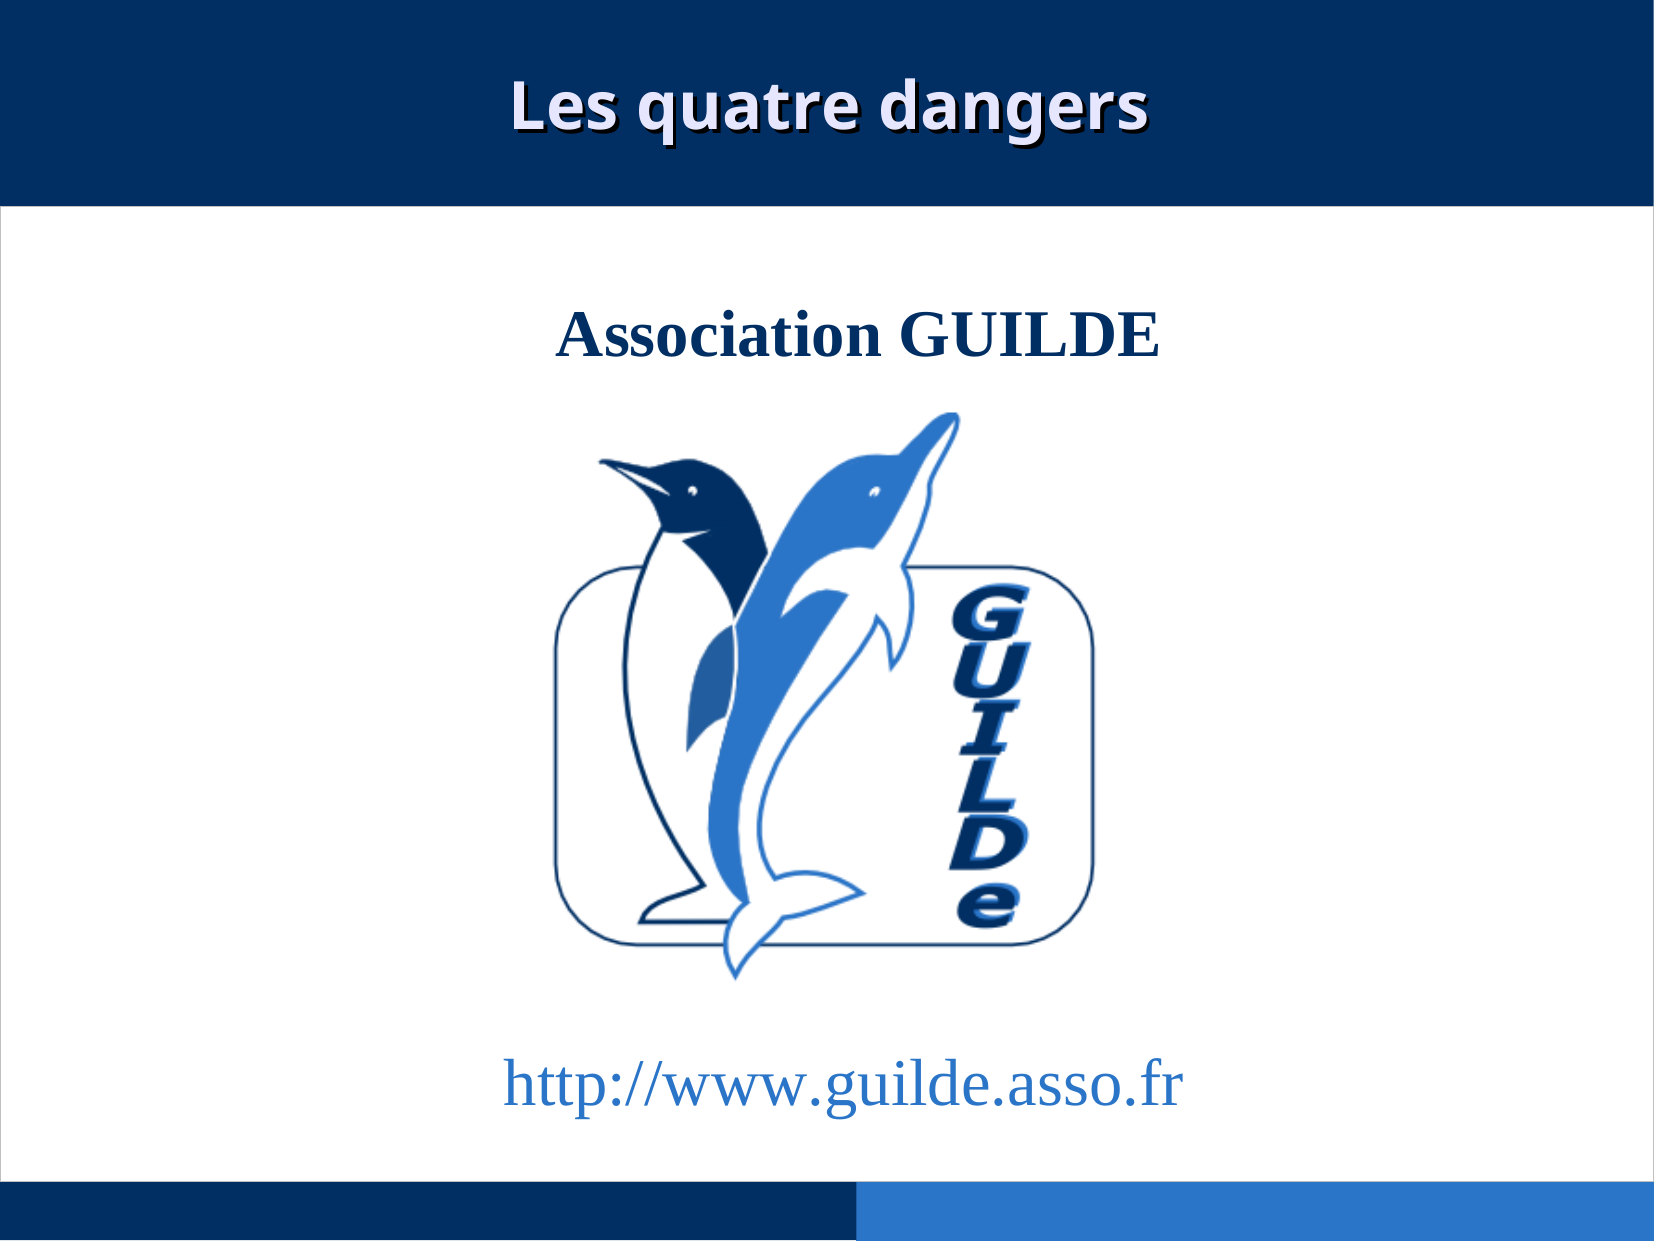

# Les quatre dangers
Association GUILDE
http://www.guilde.asso.fr